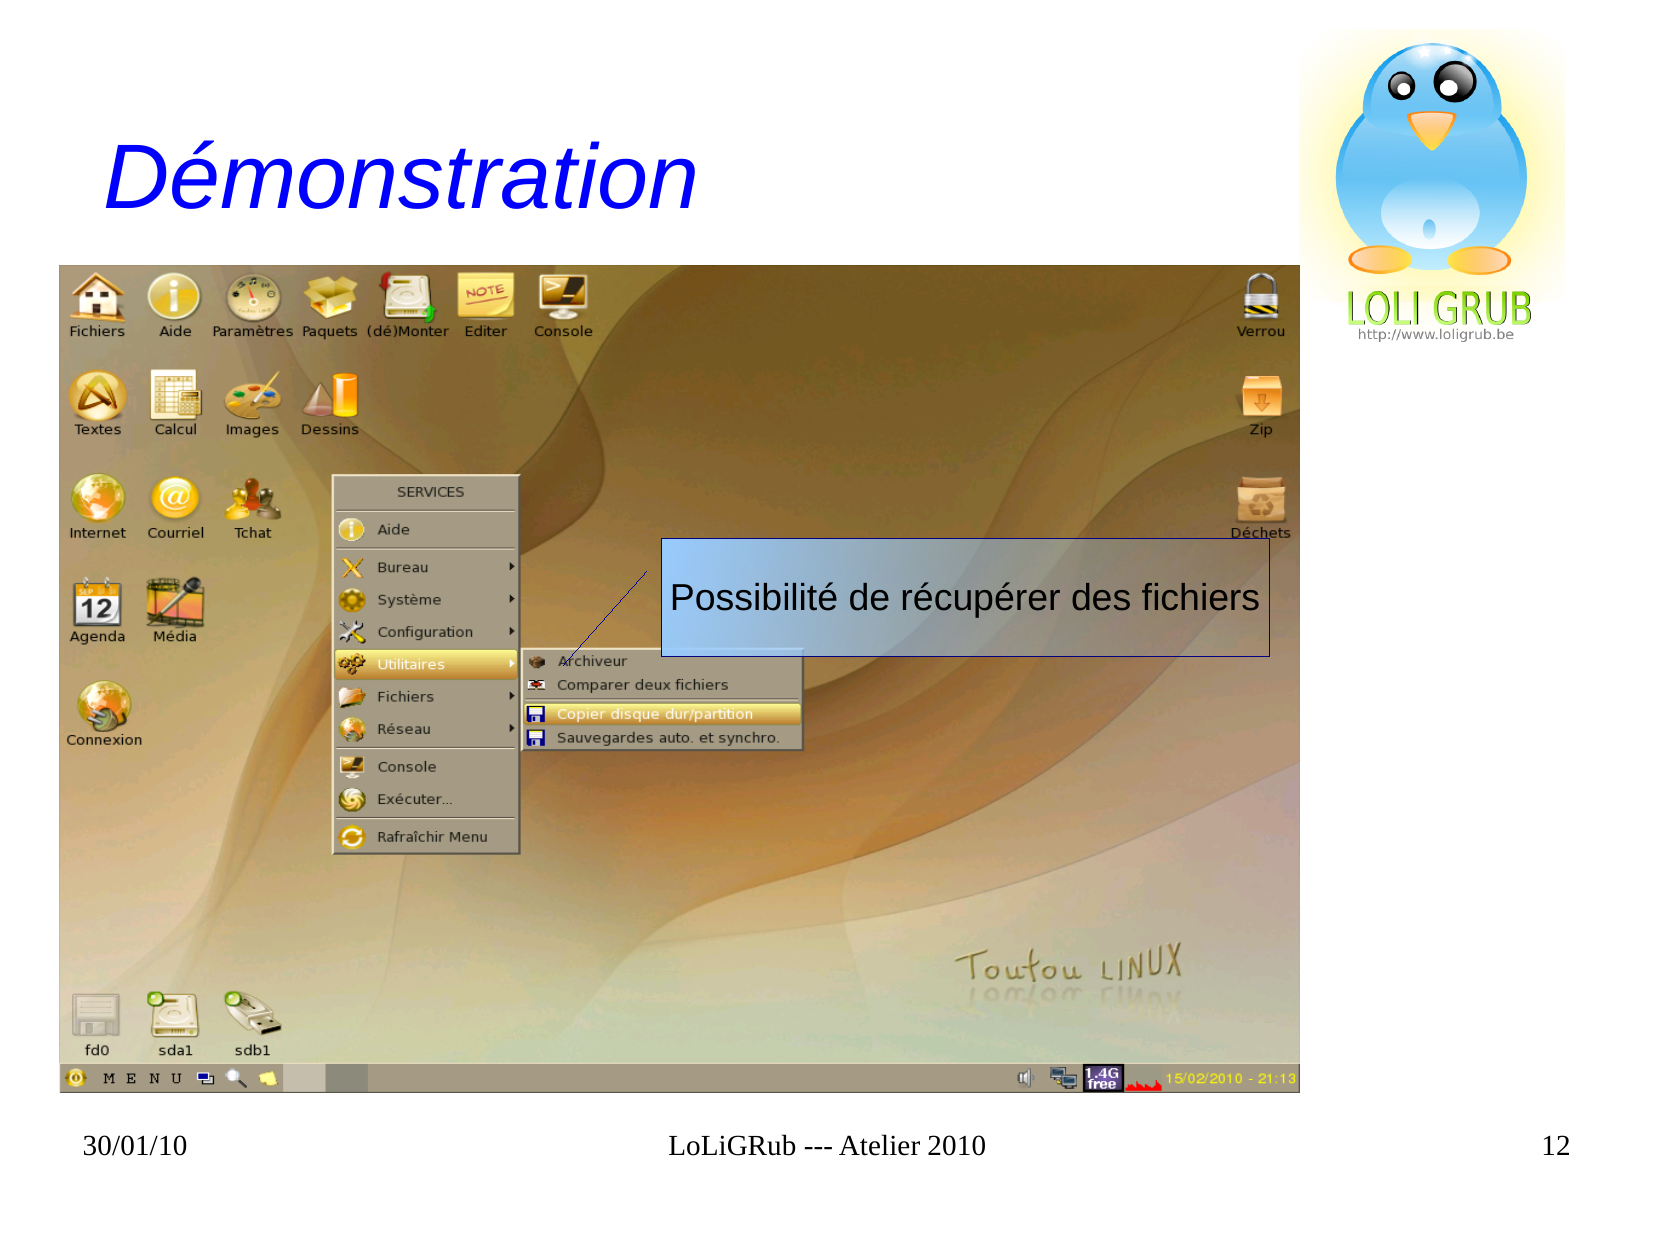

Démonstration
Possibilité de récupérer des fichiers
30/01/10
LoLiGRub --- Atelier 2010
12